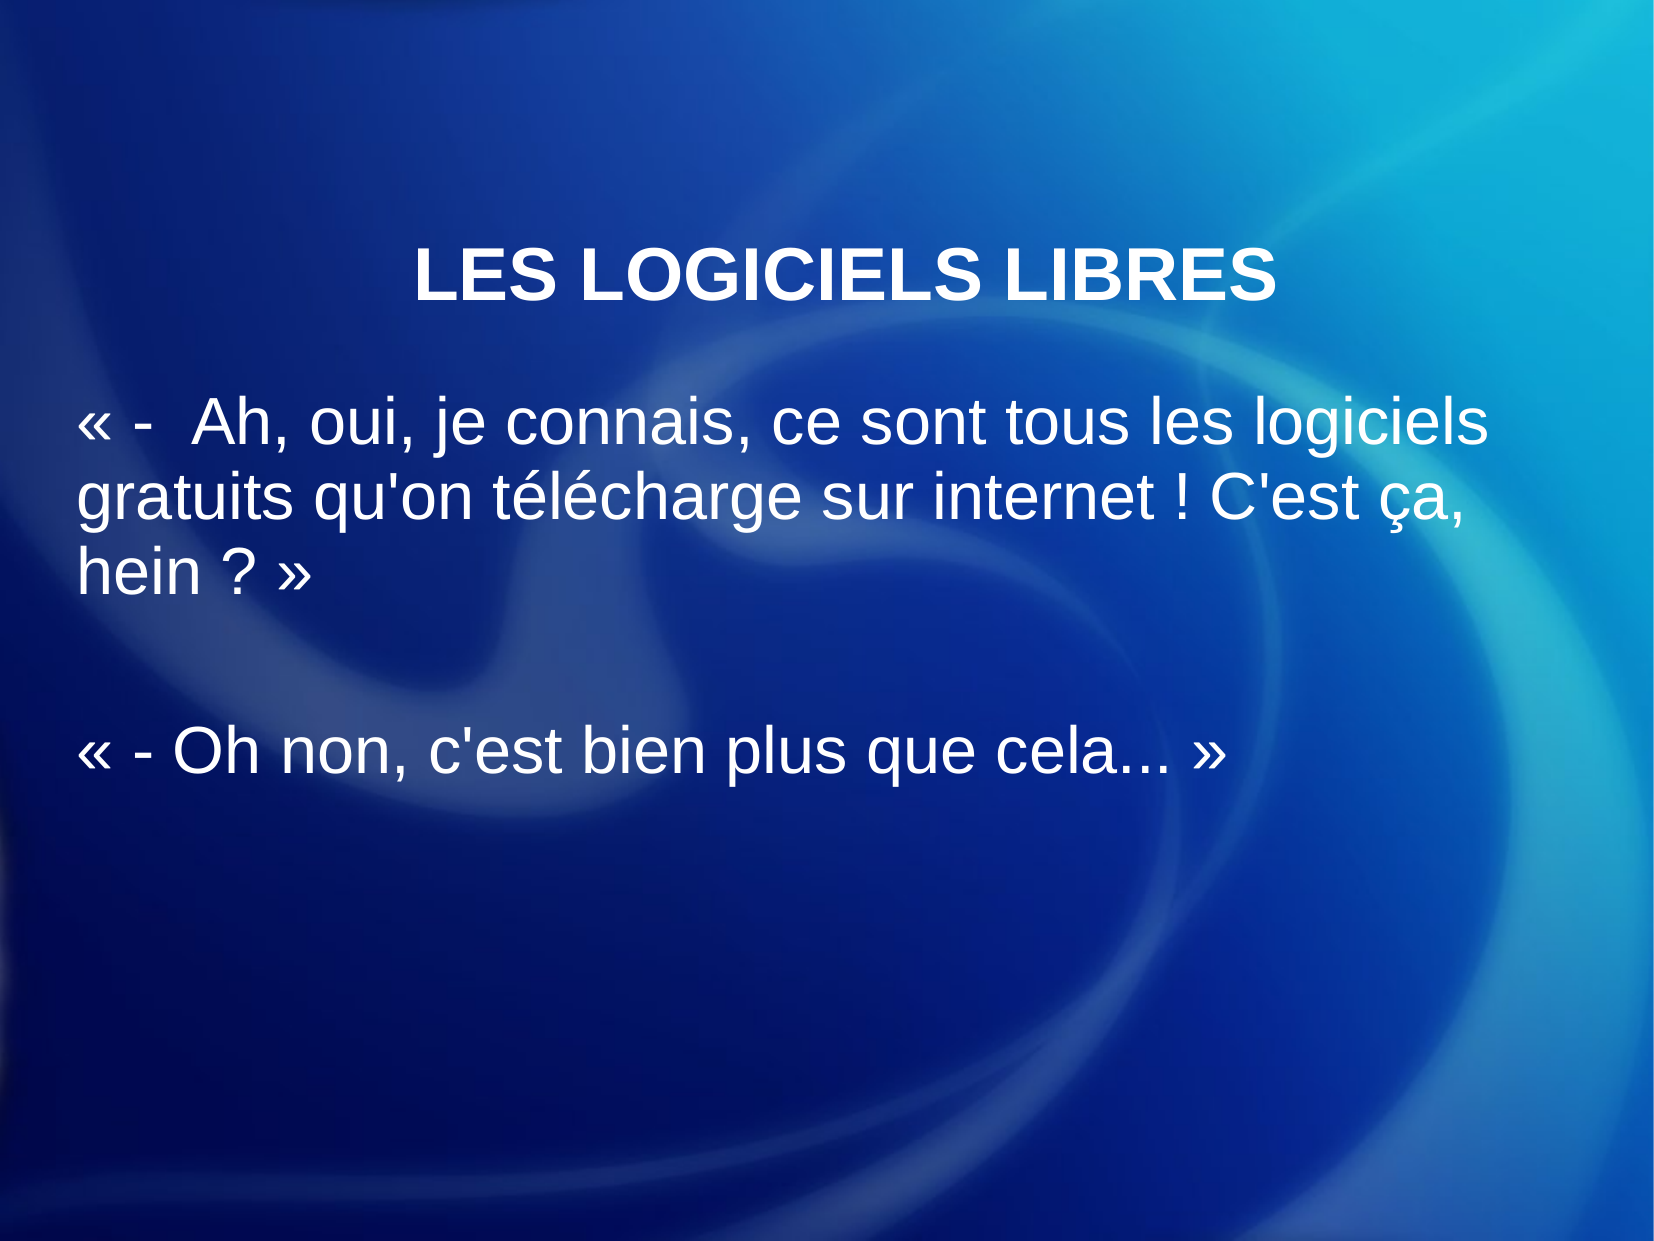

# LES LOGICIELS LIBRES
« -  Ah, oui, je connais, ce sont tous les logiciels gratuits qu'on télécharge sur internet ! C'est ça, hein ? »
« - Oh non, c'est bien plus que cela... »